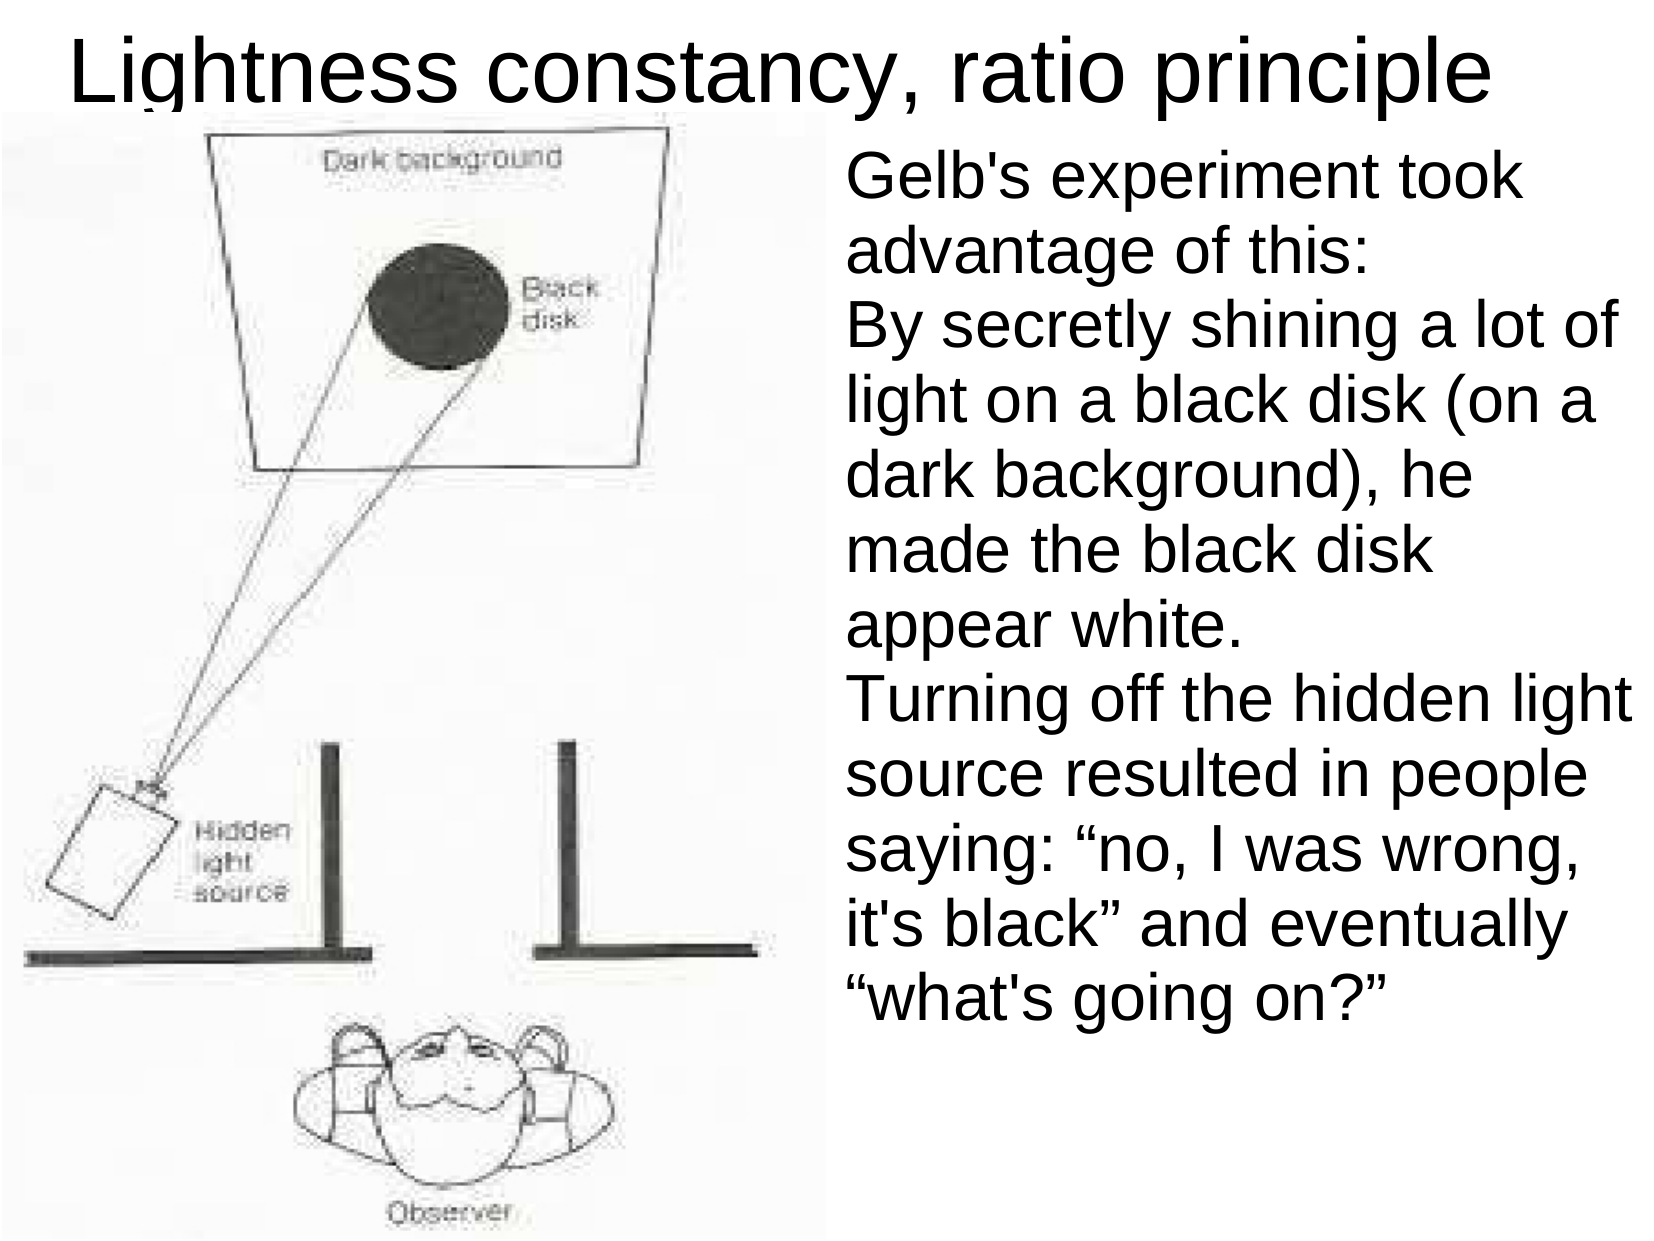

# Lightness constancy, ratio principle
Gelb's experiment took advantage of this:
By secretly shining a lot of light on a black disk (on a dark background), he made the black disk appear white.
Turning off the hidden light source resulted in people saying: “no, I was wrong, it's black” and eventually “what's going on?”